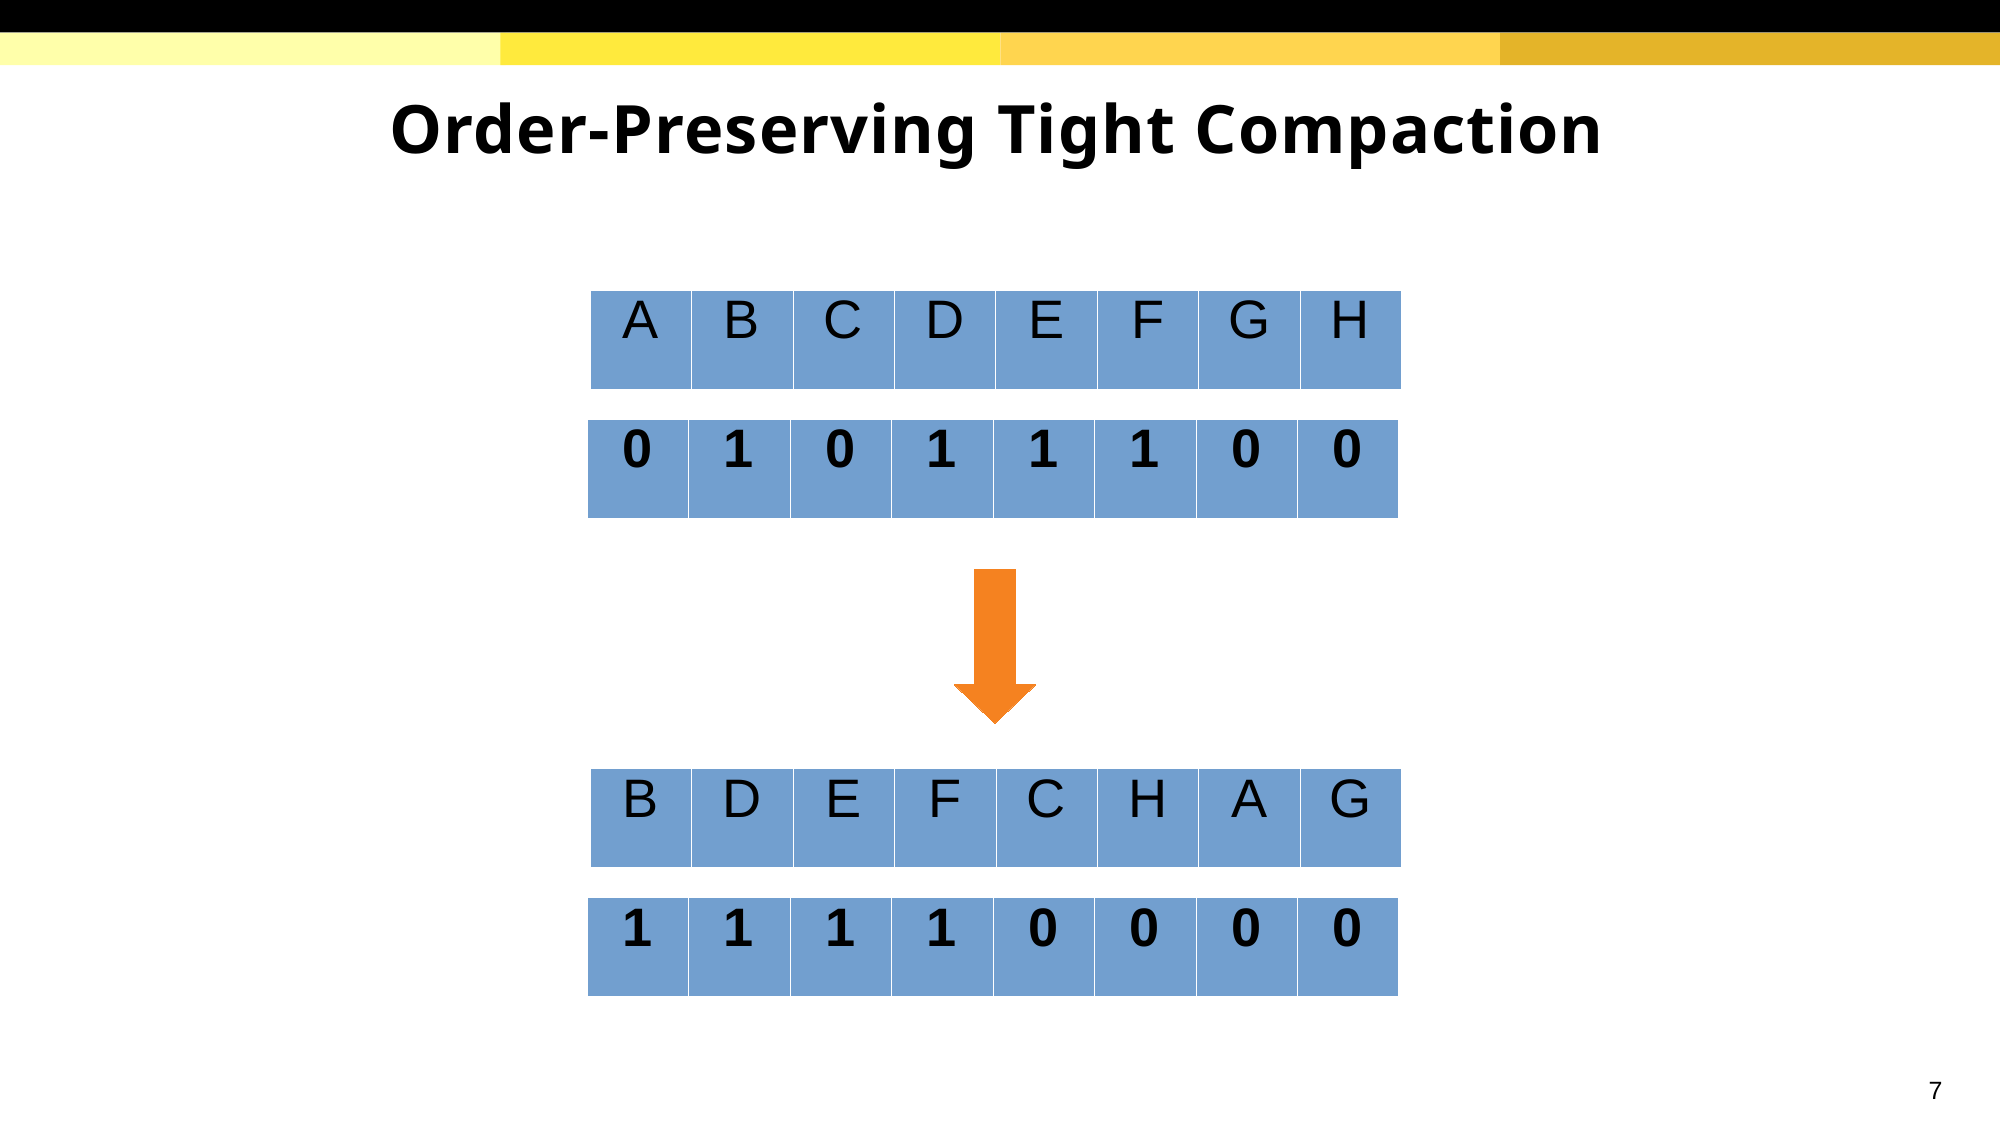

# Order-Preserving Tight Compaction
| A | B | C | D | E | F | G | H |
| --- | --- | --- | --- | --- | --- | --- | --- |
| 0 | 1 | 0 | 1 | 1 | 1 | 0 | 0 |
| --- | --- | --- | --- | --- | --- | --- | --- |
| B | D | E | F | C | H | A | G |
| --- | --- | --- | --- | --- | --- | --- | --- |
| 1 | 1 | 1 | 1 | 0 | 0 | 0 | 0 |
| --- | --- | --- | --- | --- | --- | --- | --- |
7